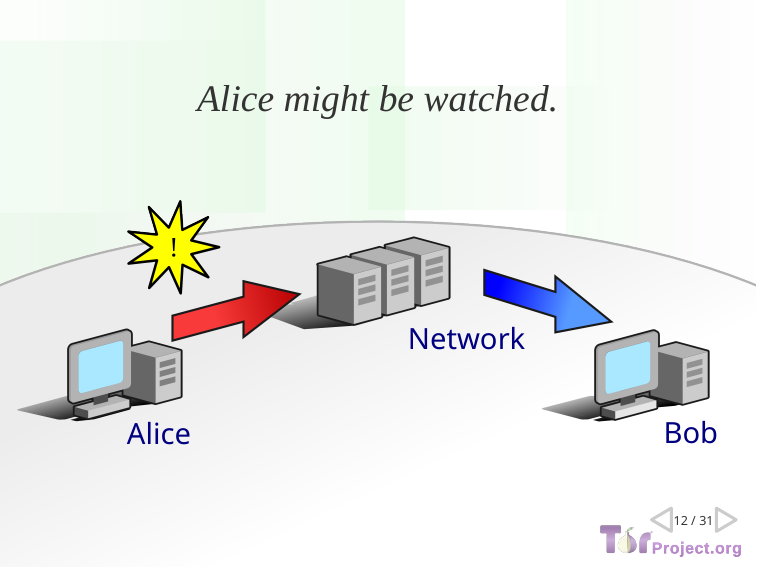

Alice might be watched.
Network
Bob
Alice